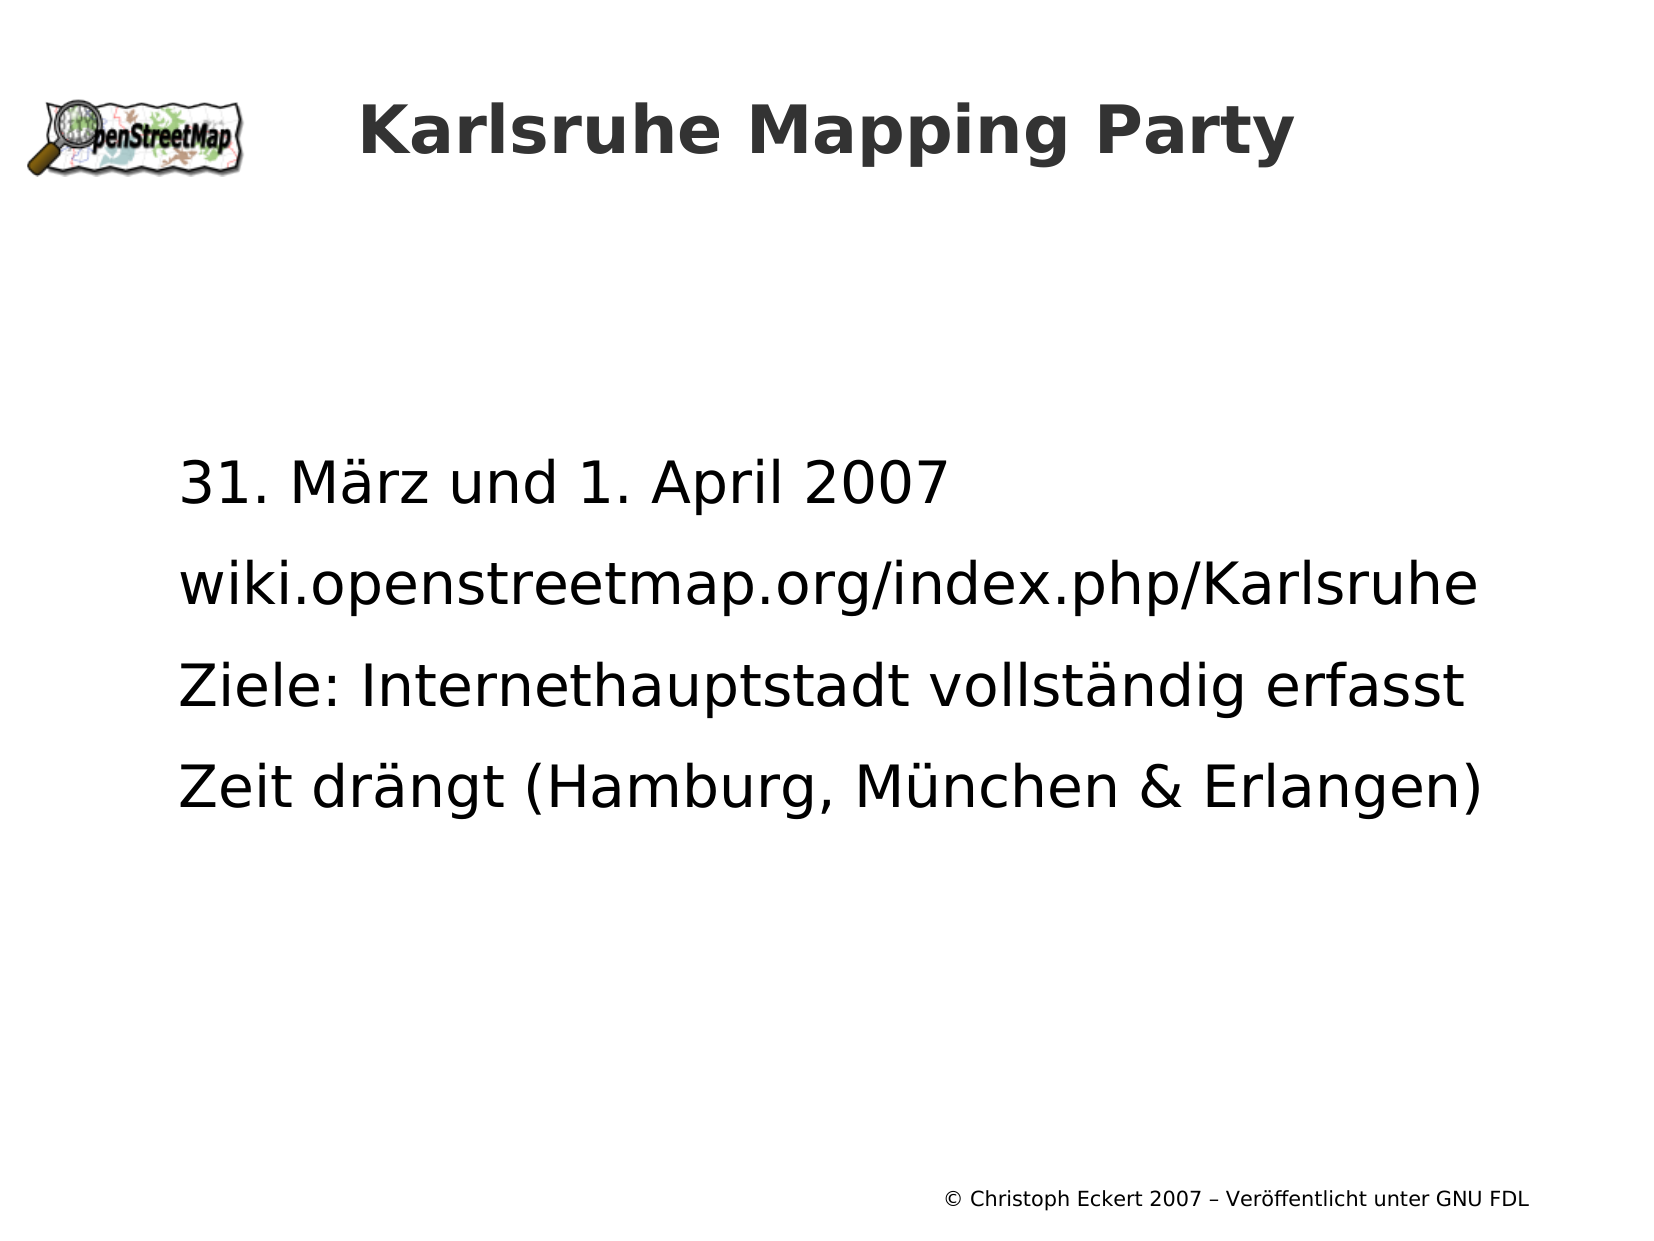

# Karlsruhe Mapping Party
31. März und 1. April 2007
wiki.openstreetmap.org/index.php/Karlsruhe
Ziele: Internethauptstadt vollständig erfasst
Zeit drängt (Hamburg, München & Erlangen)